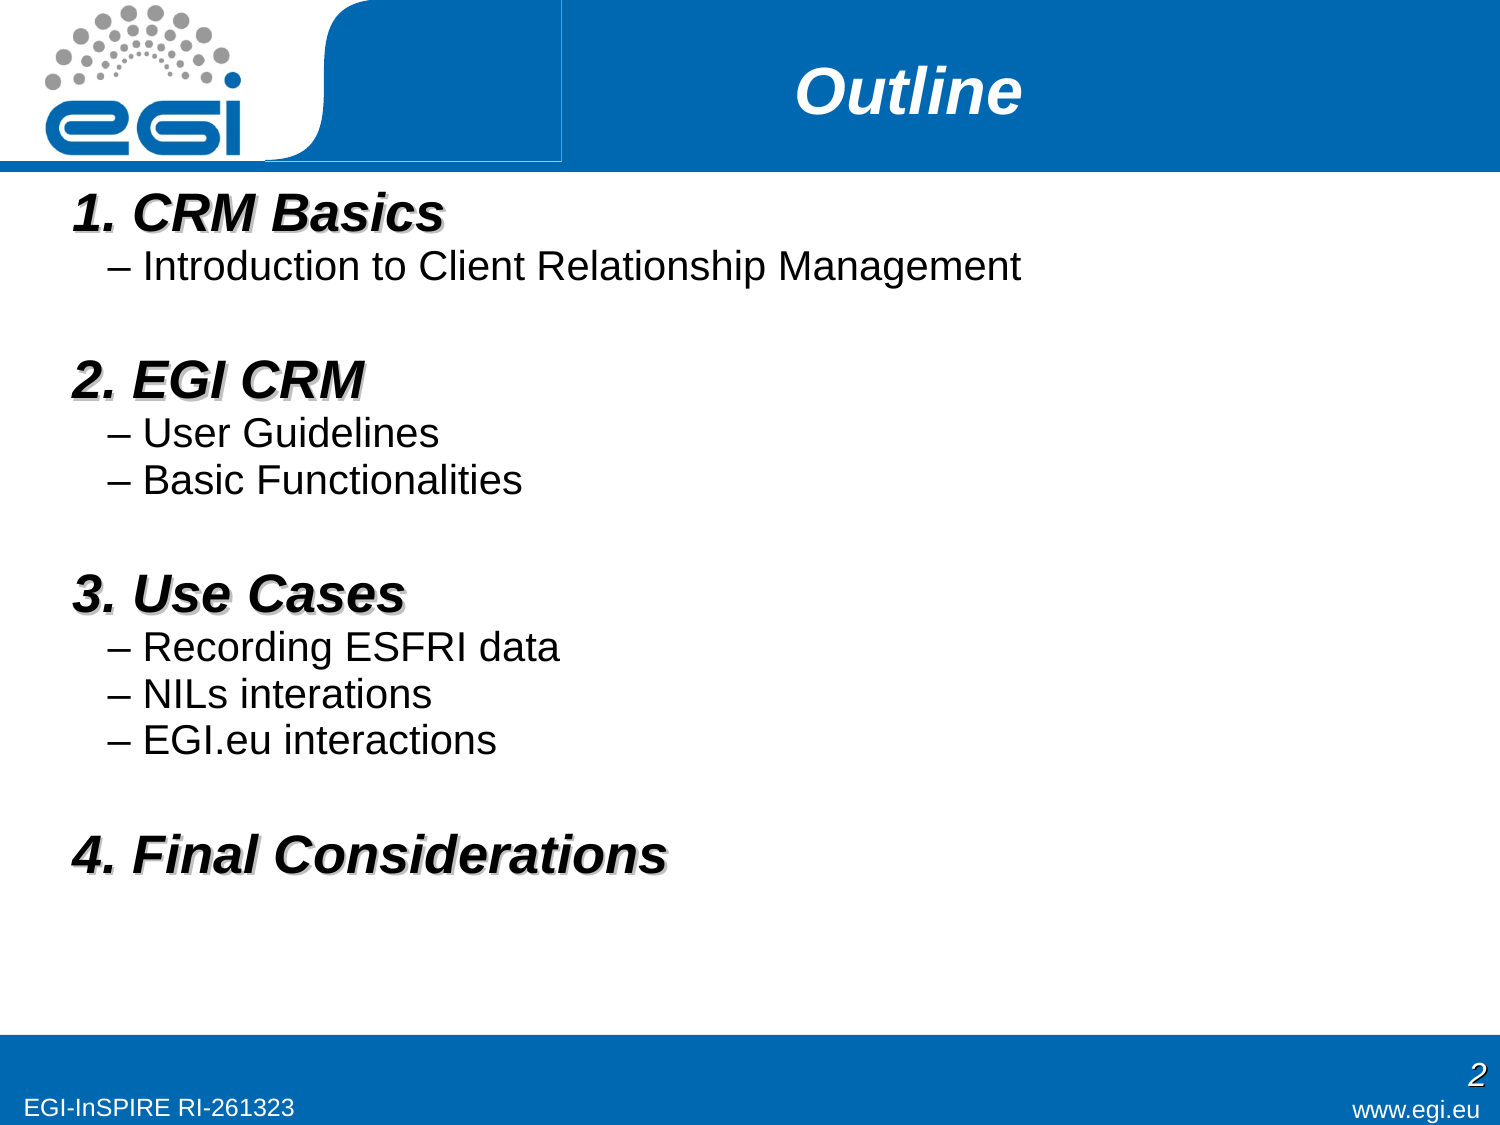

Outline
1. CRM Basics
– Introduction to Client Relationship Management
2. EGI CRM
– User Guidelines
– Basic Functionalities
3. Use Cases
– Recording ESFRI data
– NILs interations
– EGI.eu interactions
4. Final Considerations
2